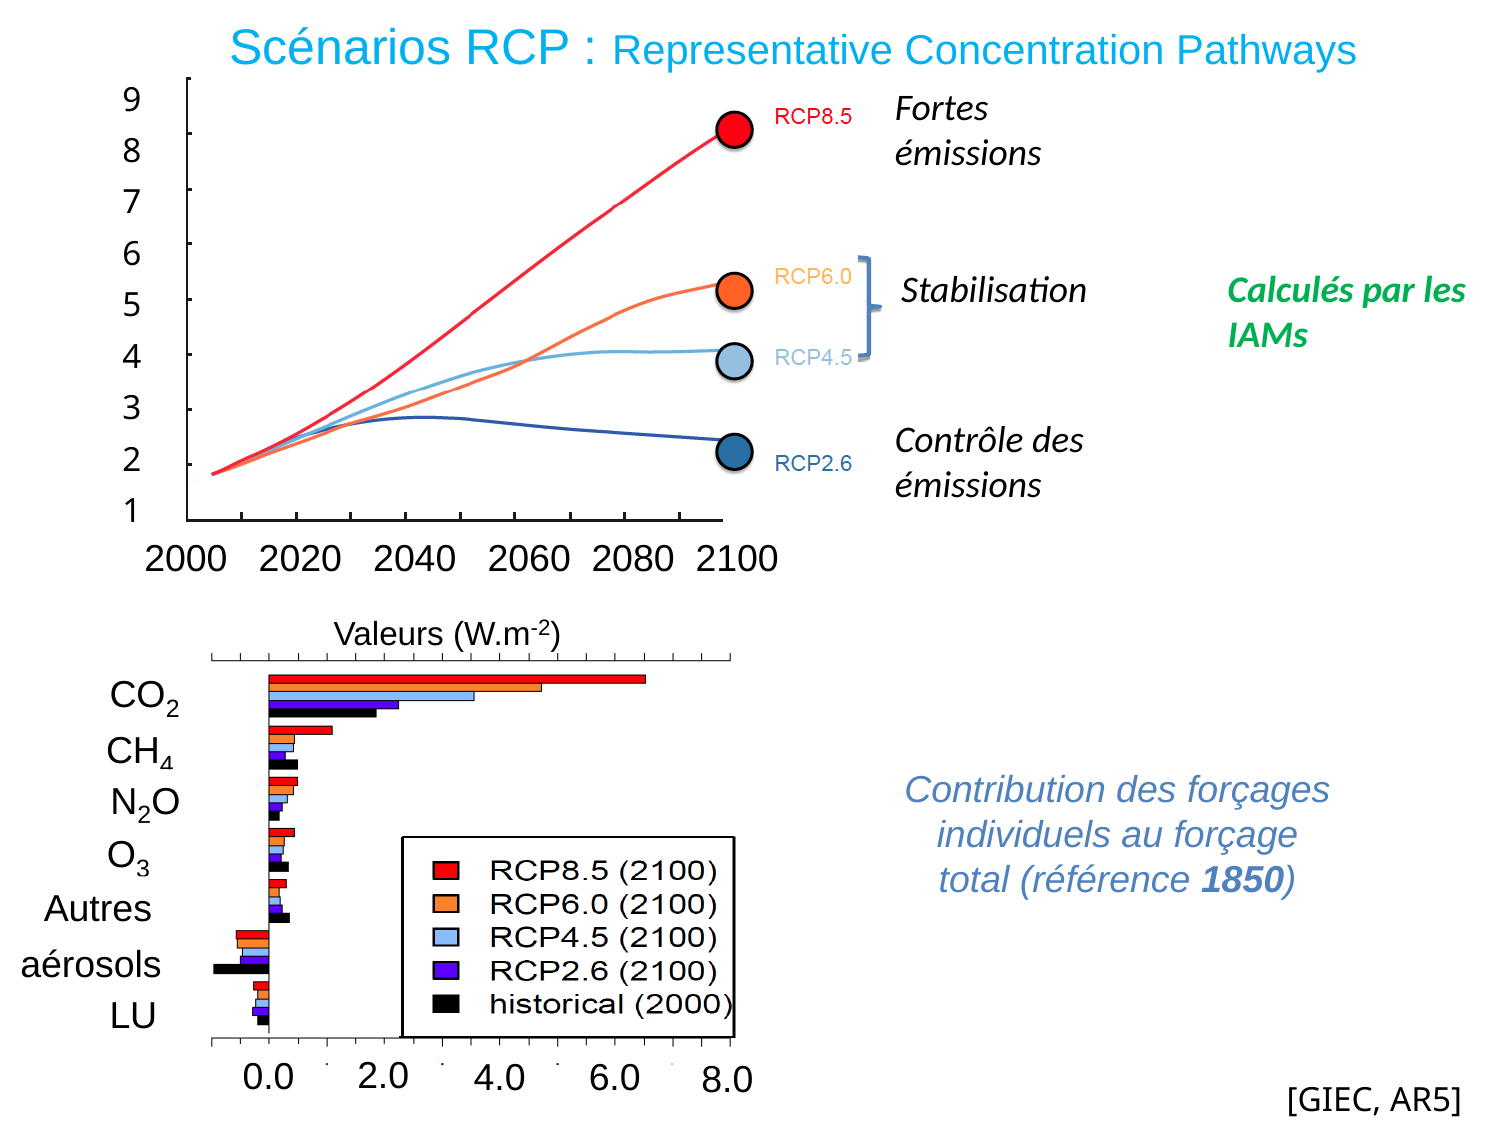

Scénarios RCP : Representative Concentration Pathways
9
8
7
6
5
4
3
2
1
Fortes émissions
Stabilisation
Calculés par les IAMs
Contrôle des émissions
2000 2020 2040 2060 2080 2100
Valeurs (W.m-2)
CO2
CH4
N2O
O3
Autres
aérosols
LU
Contribution des forçages individuels au forçage total (référence 1850)
2.0
0.0
4.0
6.0
8.0
[GIEC, AR5]